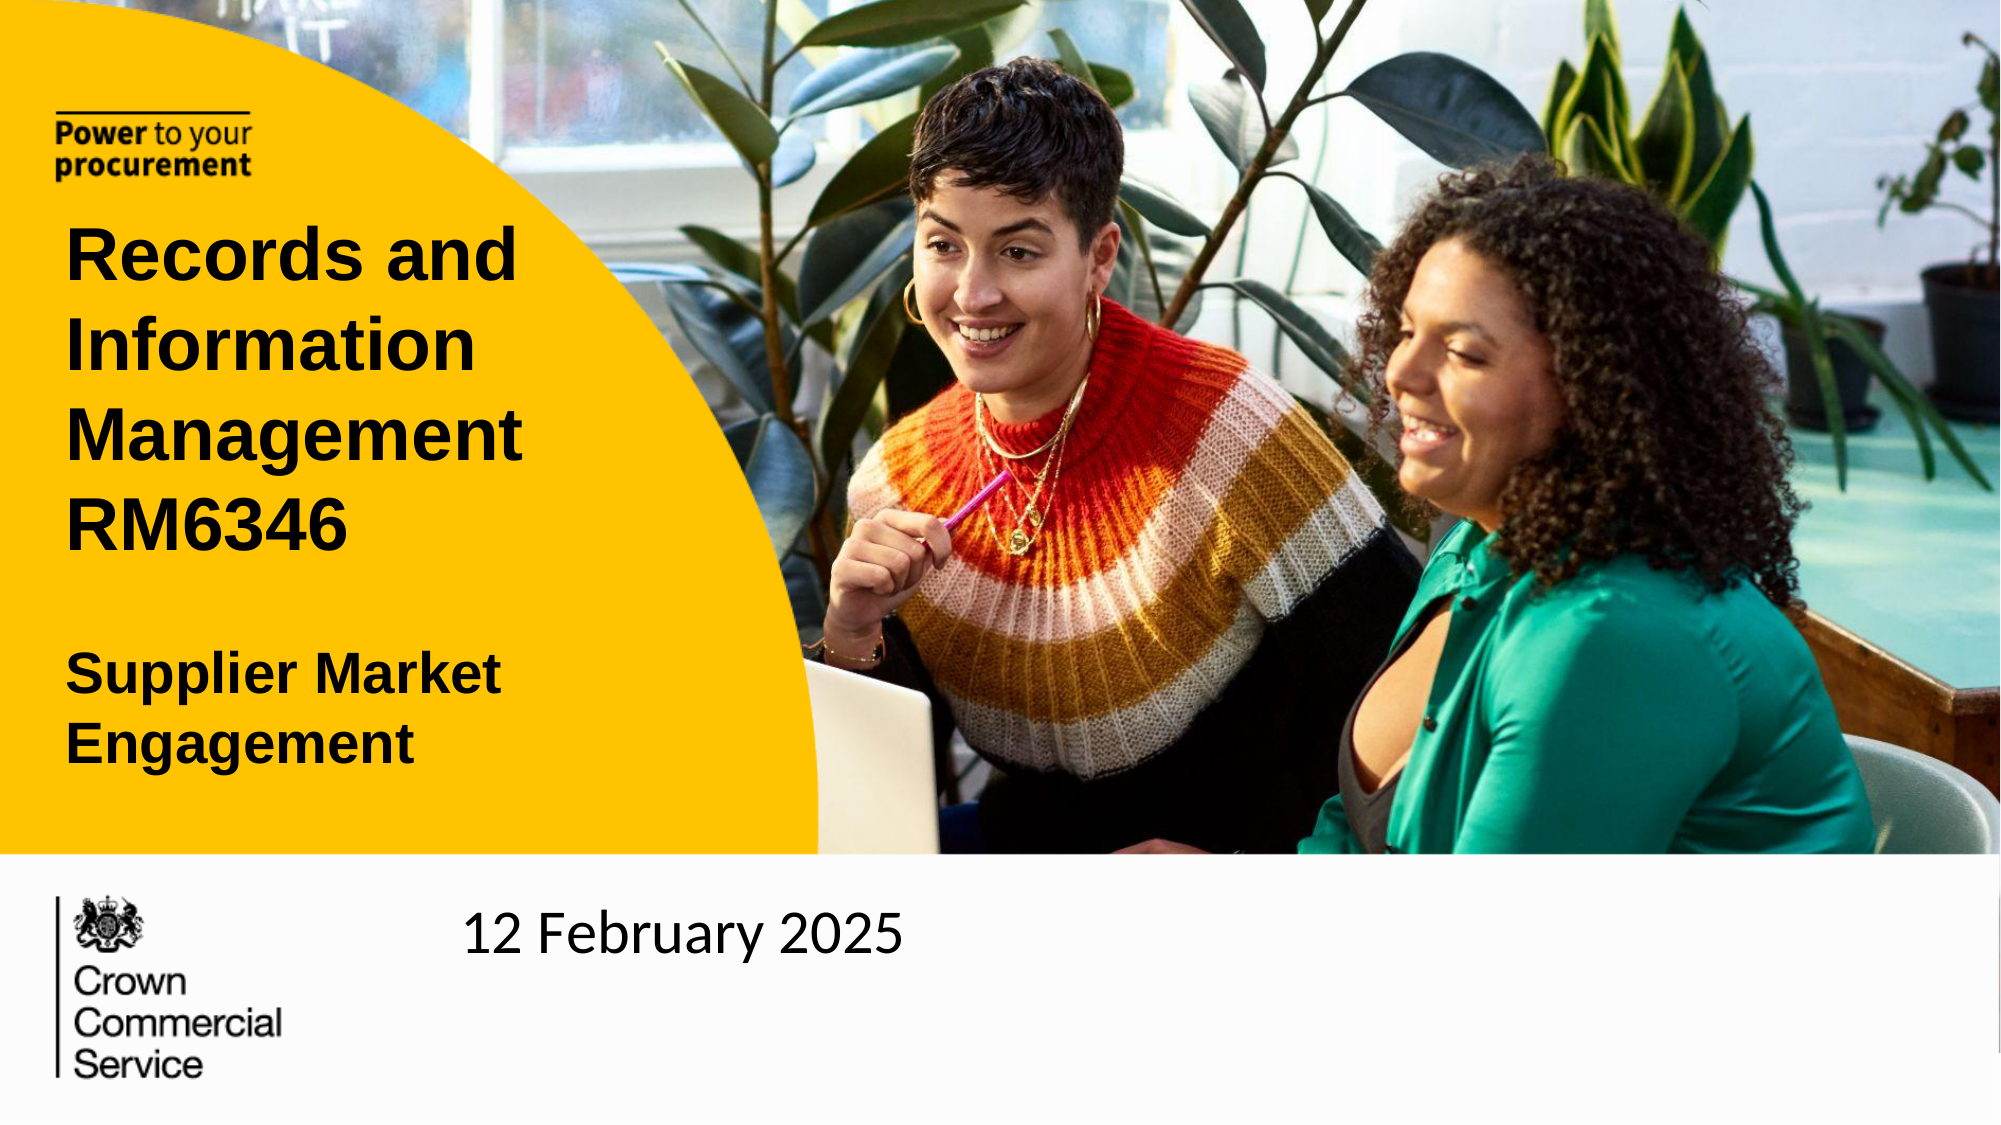

# Records and Information Management
RM6346
Supplier Market
Engagement
12 February 2025